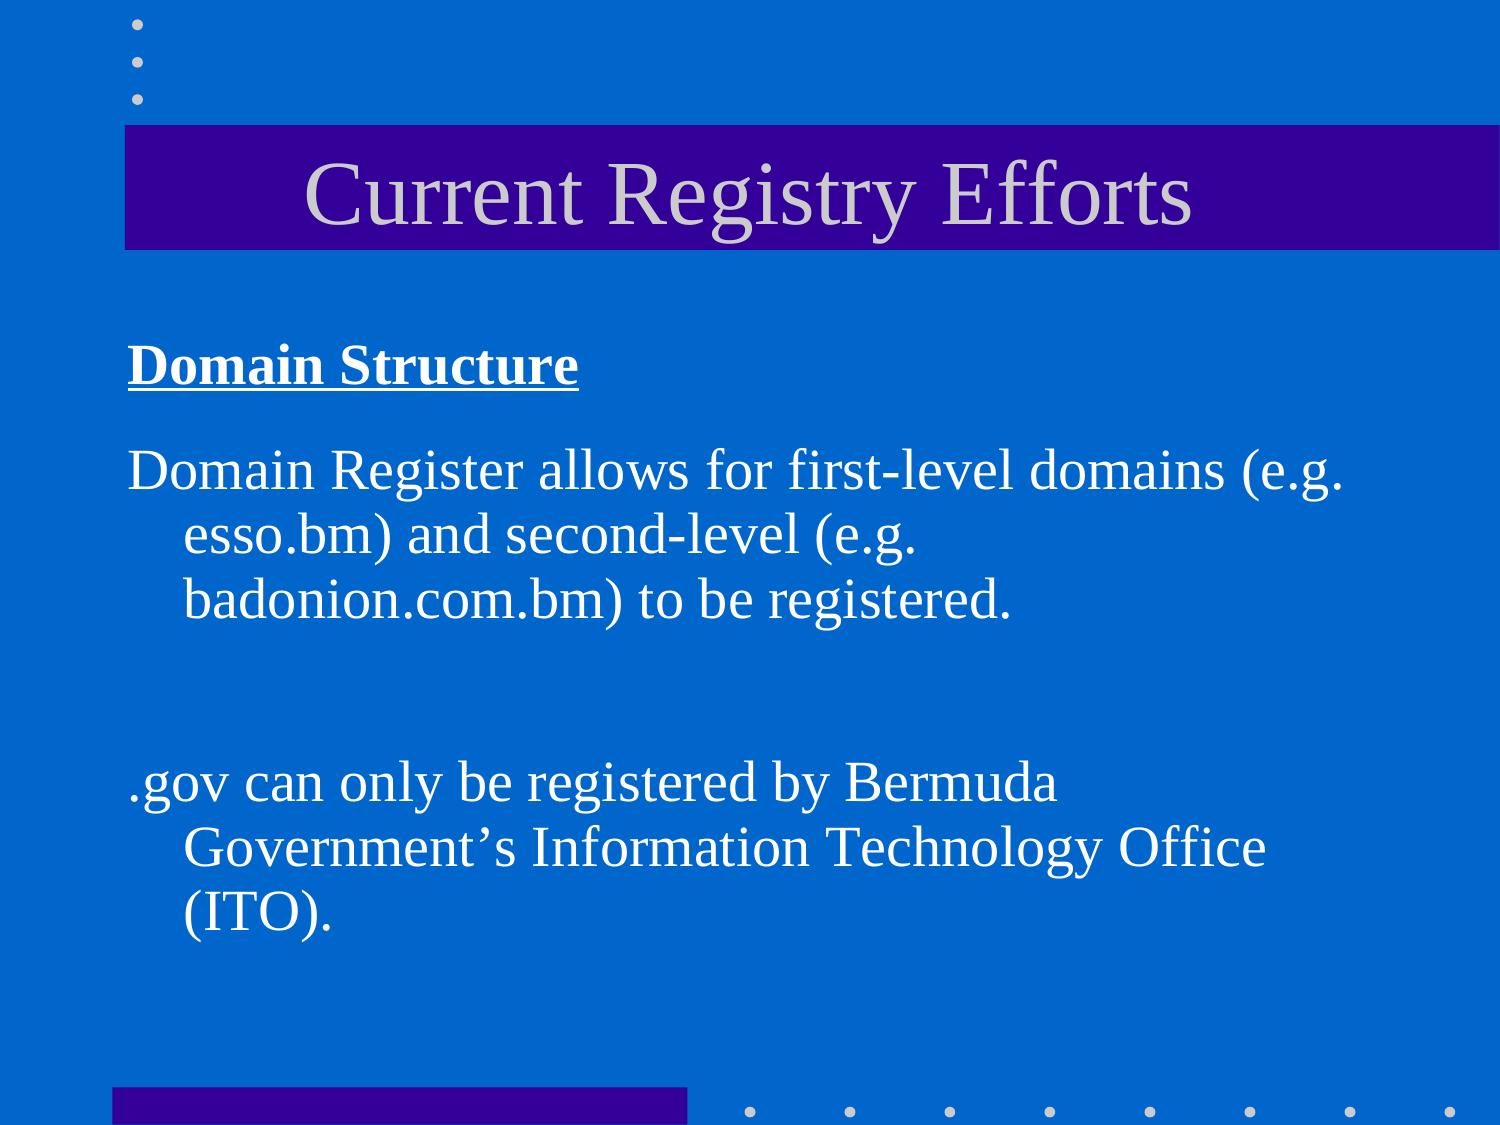

# Current Registry Efforts
Domain Structure
Domain Register allows for first-level domains (e.g. esso.bm) and second-level (e.g. badonion.com.bm) to be registered.
.gov can only be registered by Bermuda Government’s Information Technology Office (ITO).